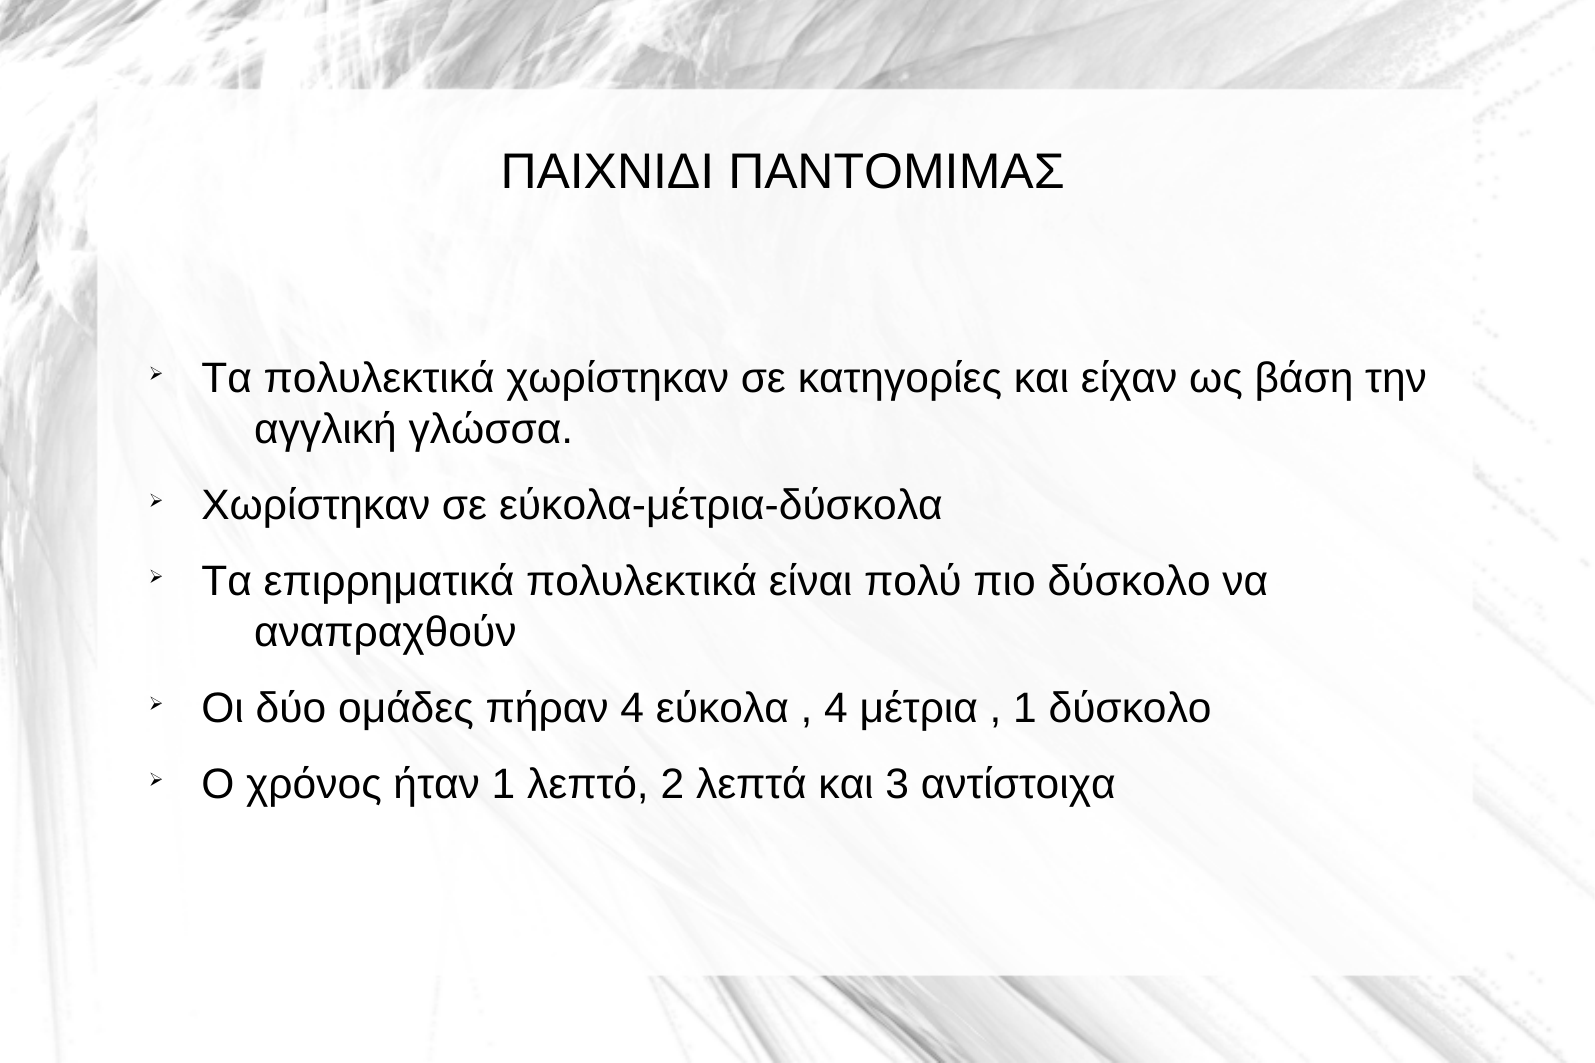

# ΠΑΙΧΝΙΔΙ ΠΑΝΤΟΜΙΜΑΣ
Τα πολυλεκτικά χωρίστηκαν σε κατηγορίες και είχαν ως βάση την αγγλική γλώσσα.
Χωρίστηκαν σε εύκολα-μέτρια-δύσκολα
Τα επιρρηματικά πολυλεκτικά είναι πολύ πιο δύσκολο να αναπραχθούν
Οι δύο ομάδες πήραν 4 εύκολα , 4 μέτρια , 1 δύσκολο
Ο χρόνος ήταν 1 λεπτό, 2 λεπτά και 3 αντίστοιχα